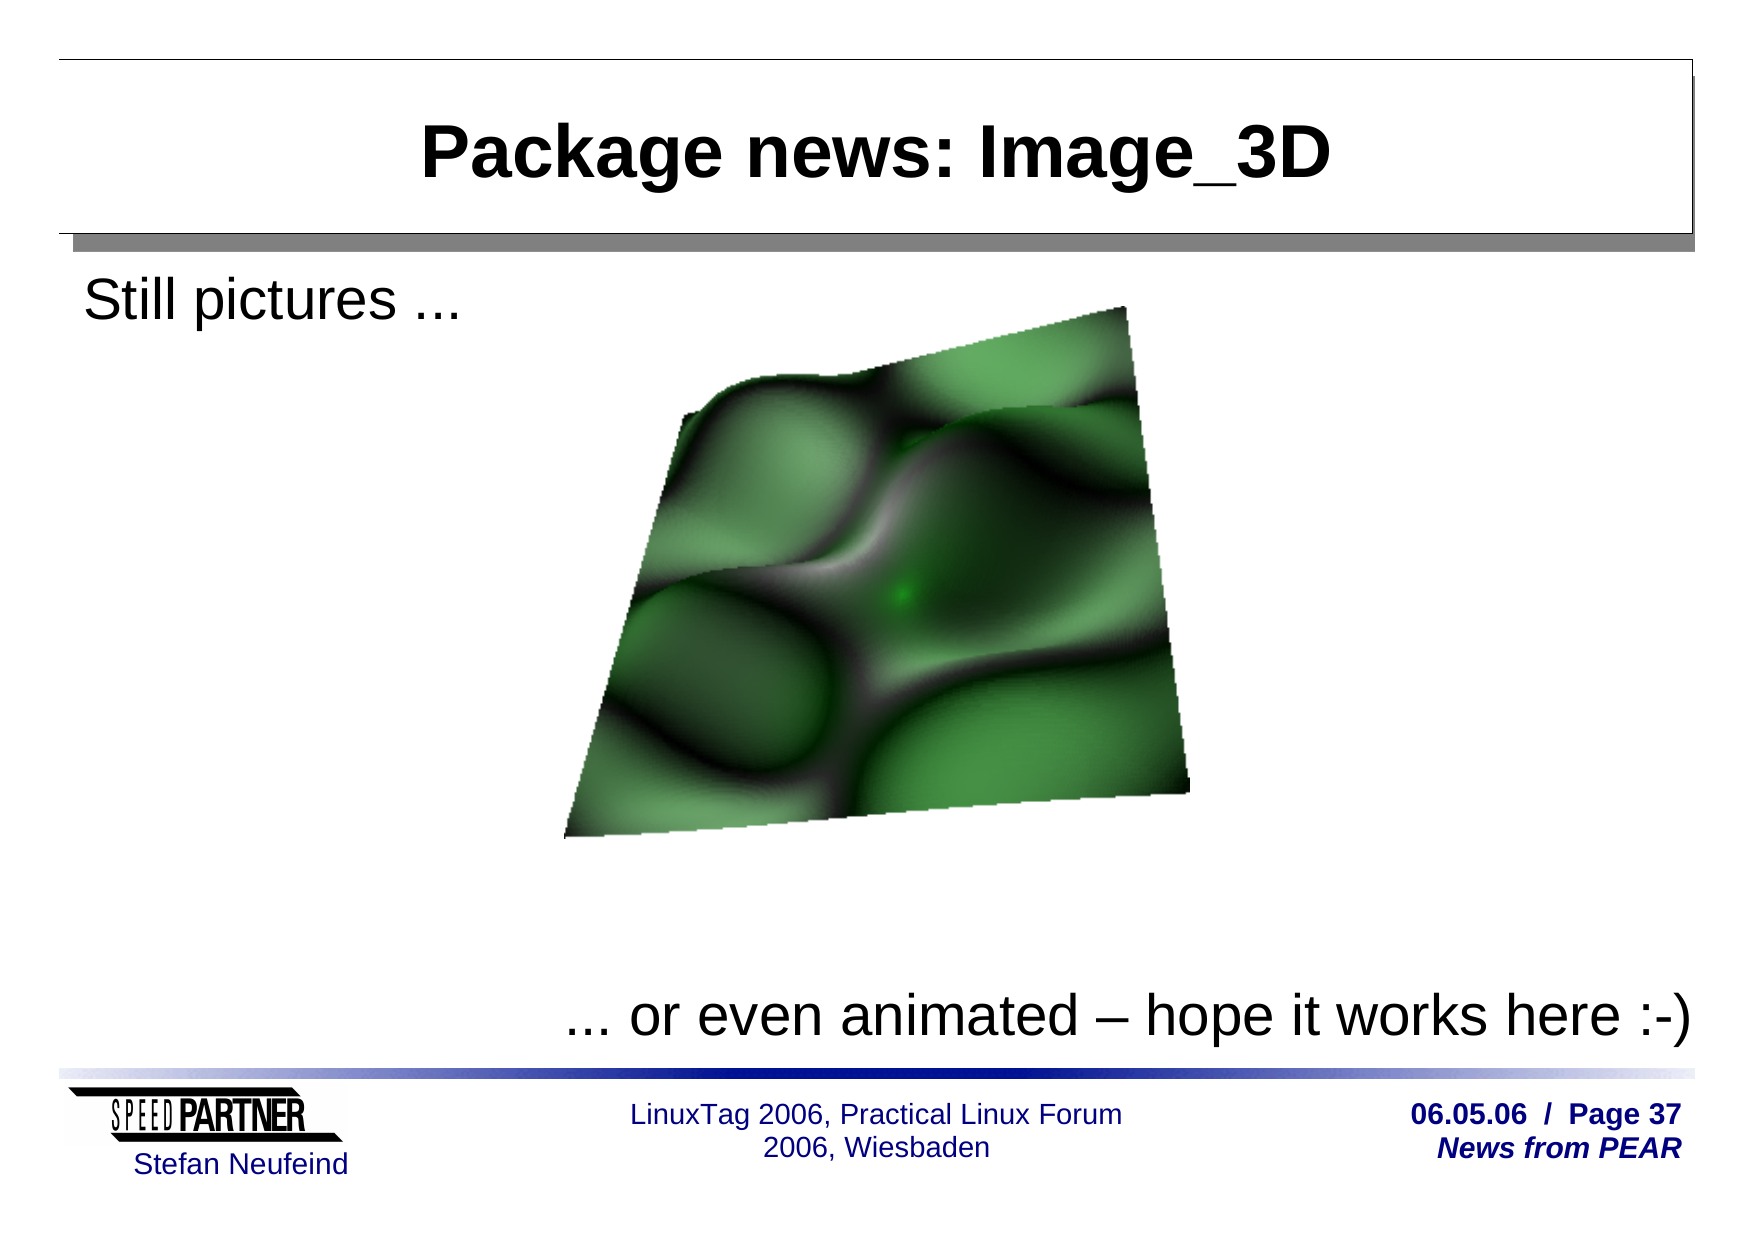

# Package news: Image_3D
Still pictures ...
... or even animated – hope it works here :-)